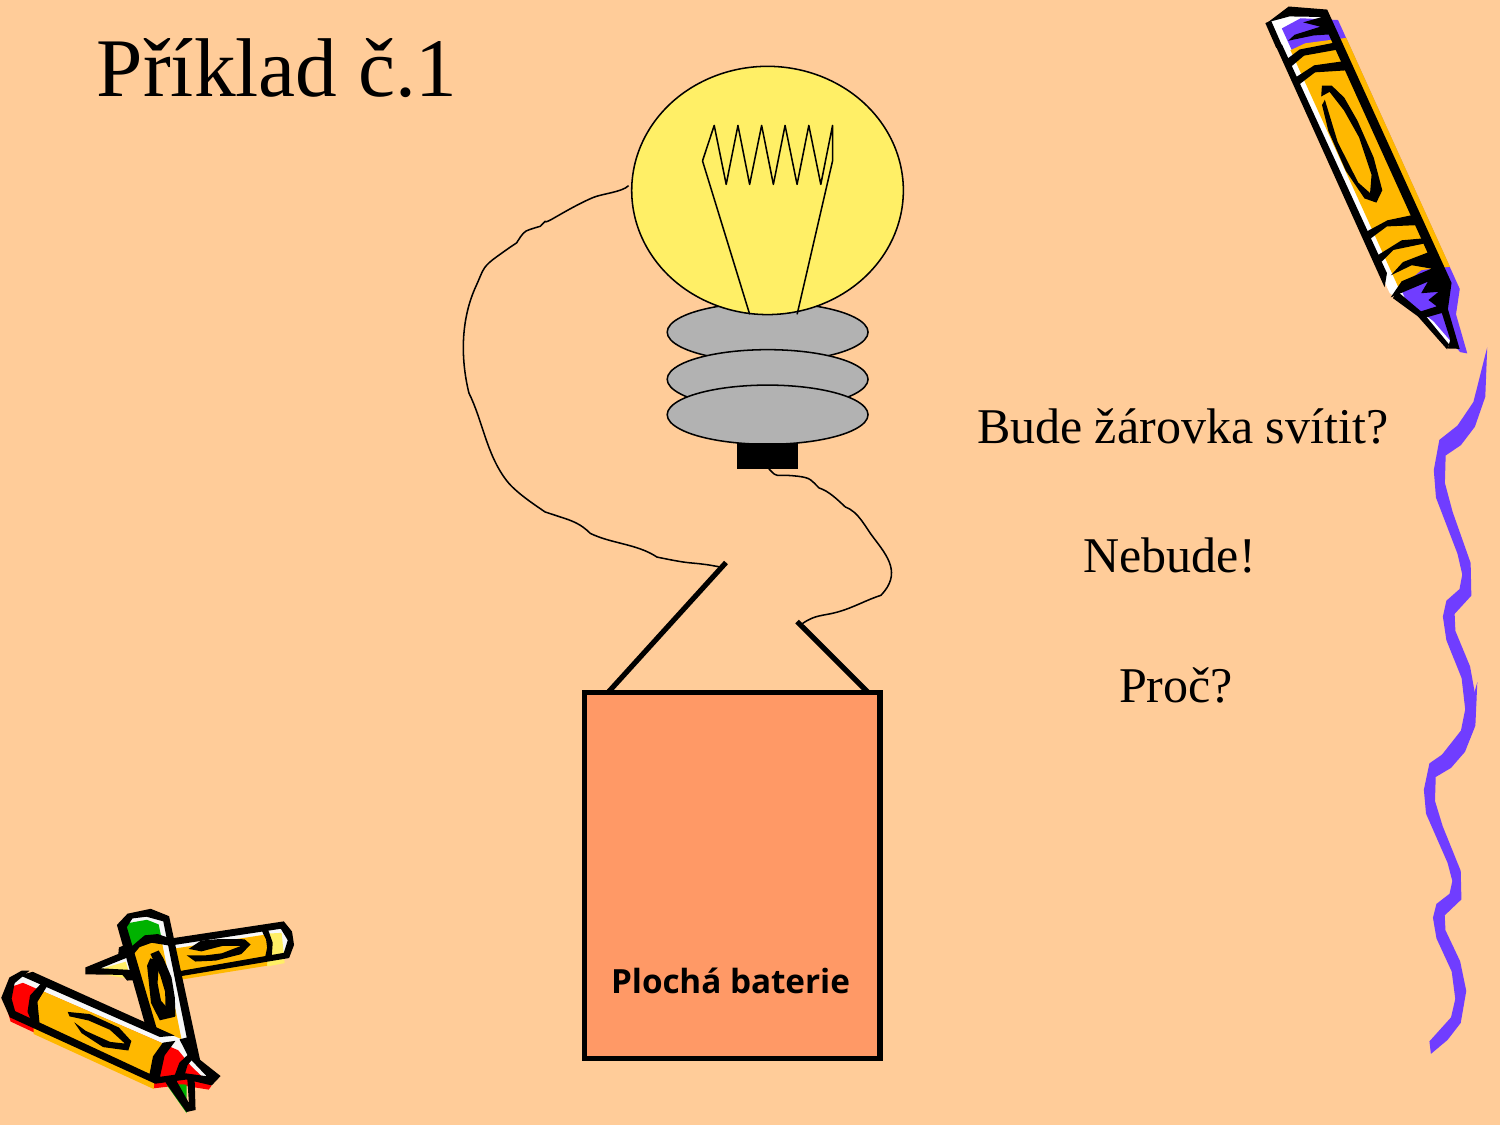

# Příklad č.1
Bude žárovka svítit?
Nebude!
Proč?
Plochá baterie